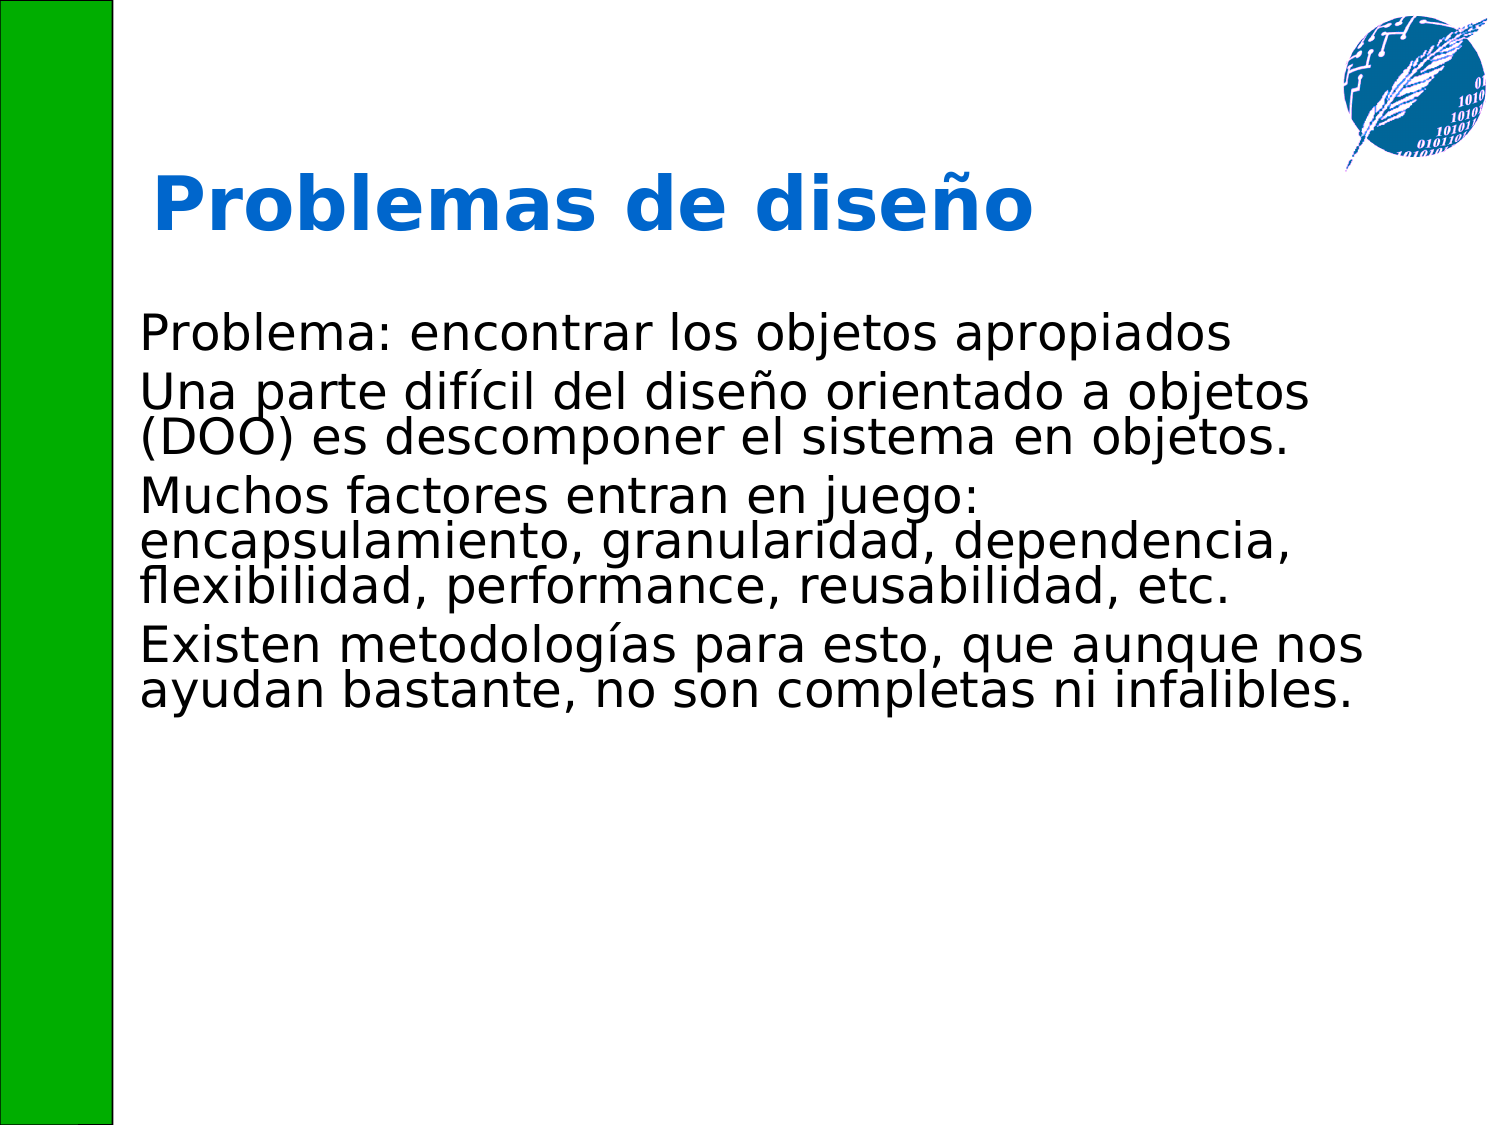

# Problemas de diseño
Problema: encontrar los objetos apropiados
Una parte difícil del diseño orientado a objetos (DOO) es descomponer el sistema en objetos.
Muchos factores entran en juego: encapsulamiento, granularidad, dependencia, flexibilidad, performance, reusabilidad, etc.
Existen metodologías para esto, que aunque nos ayudan bastante, no son completas ni infalibles.